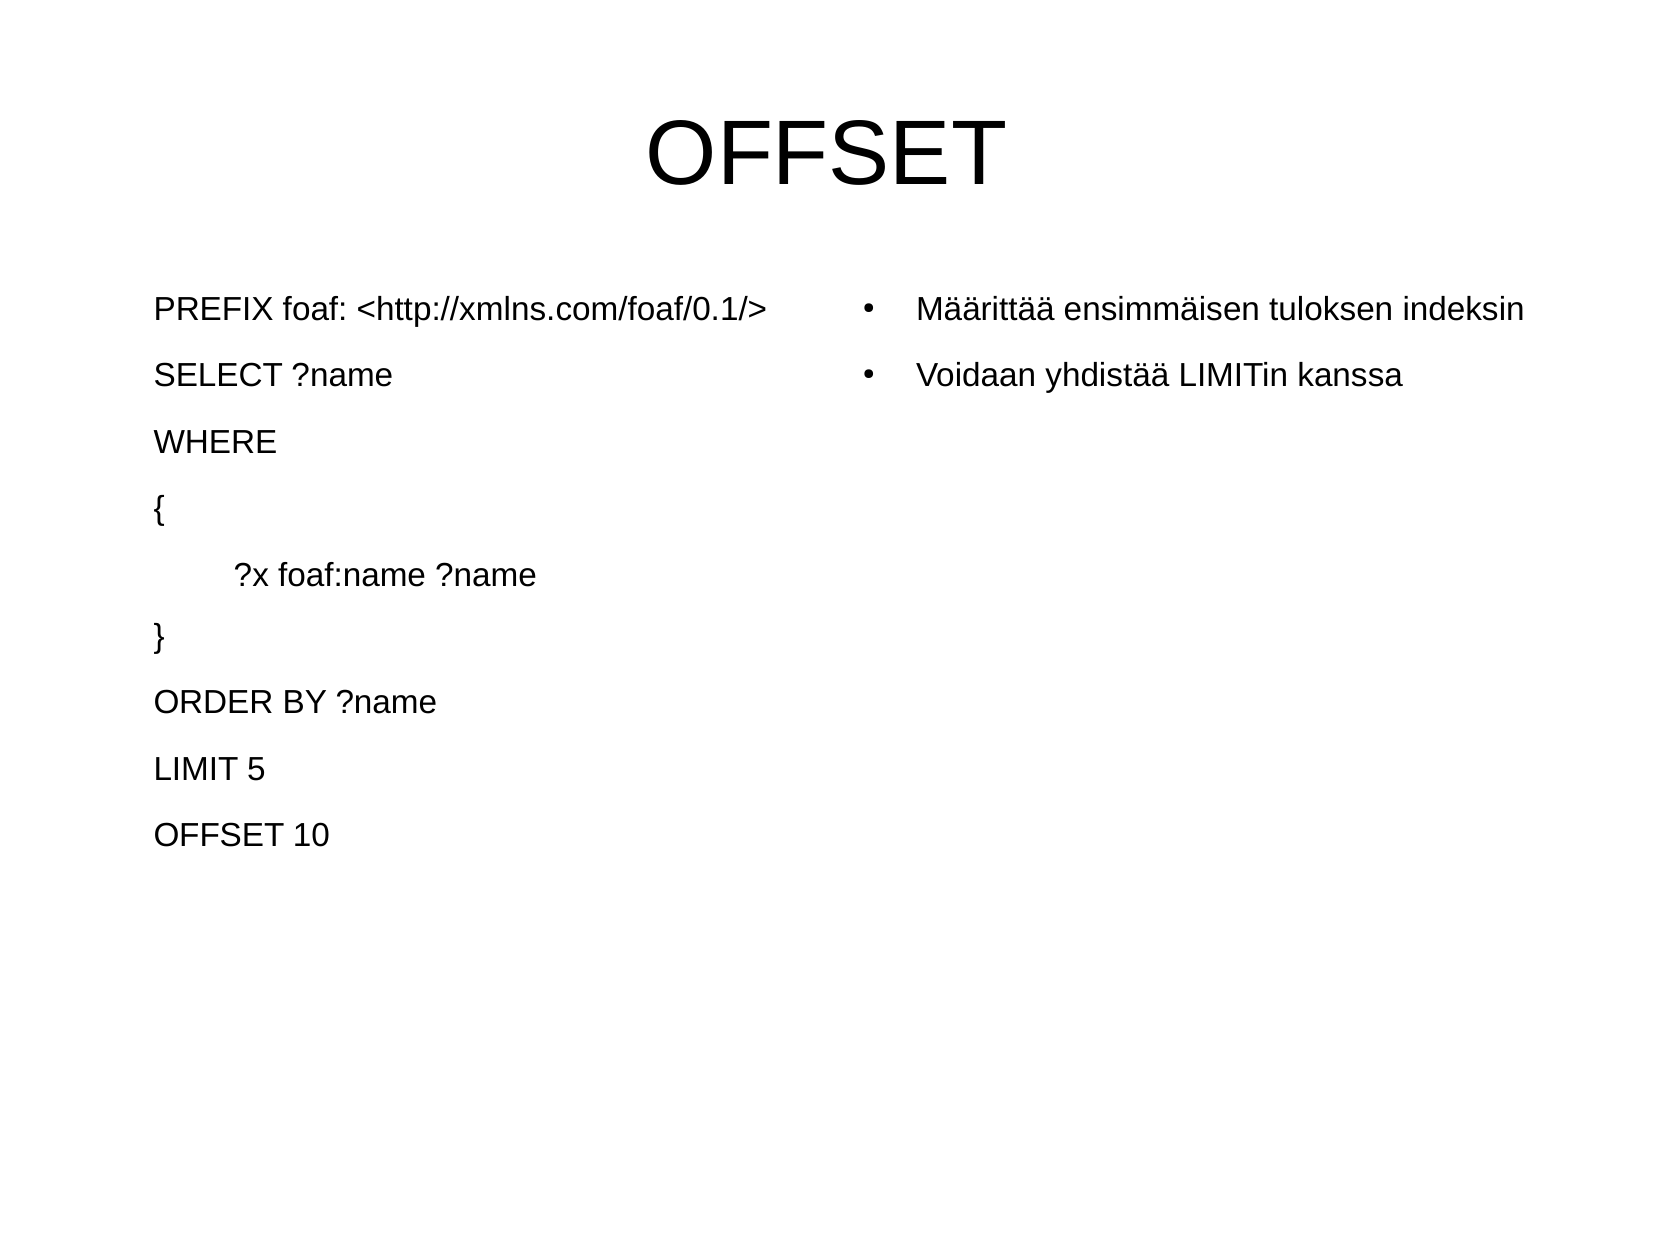

# OFFSET
PREFIX foaf: <http://xmlns.com/foaf/0.1/>
SELECT ?name
WHERE
{
 ?x foaf:name ?name
}
ORDER BY ?name
LIMIT 5
OFFSET 10
Määrittää ensimmäisen tuloksen indeksin
Voidaan yhdistää LIMITin kanssa